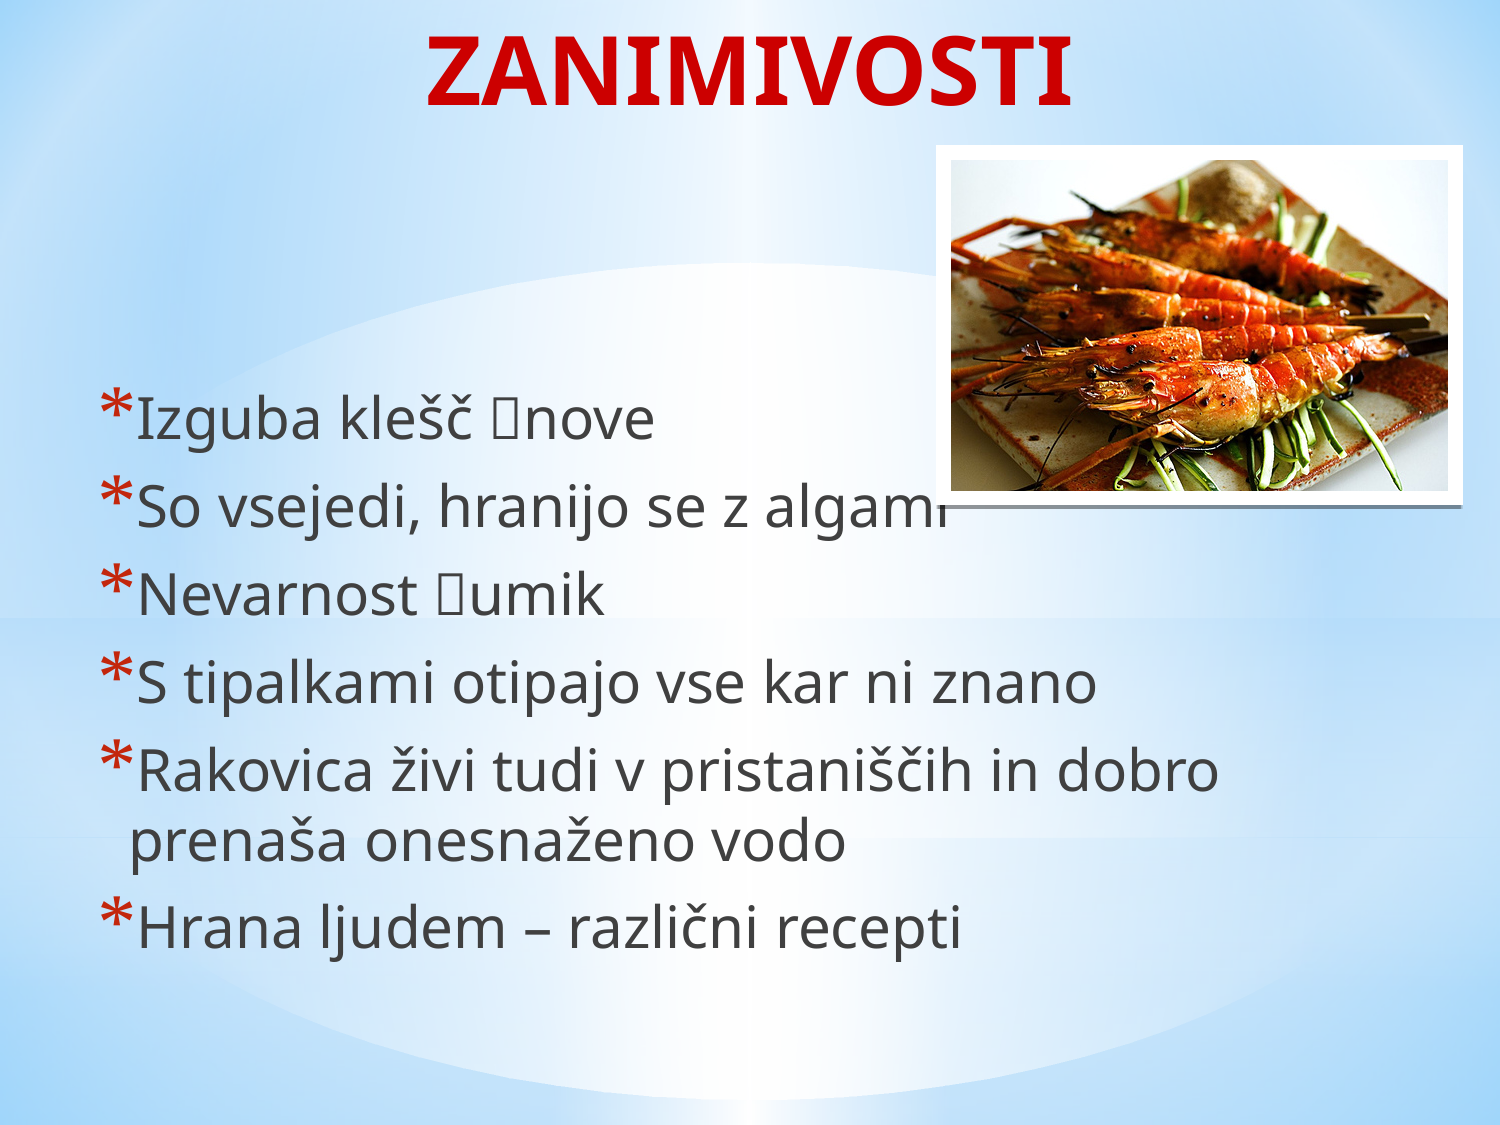

# ZANIMIVOSTI
Izguba klešč nove
So vsejedi, hranijo se z algami
Nevarnost umik
S tipalkami otipajo vse kar ni znano
Rakovica živi tudi v pristaniščih in dobro prenaša onesnaženo vodo
Hrana ljudem – različni recepti